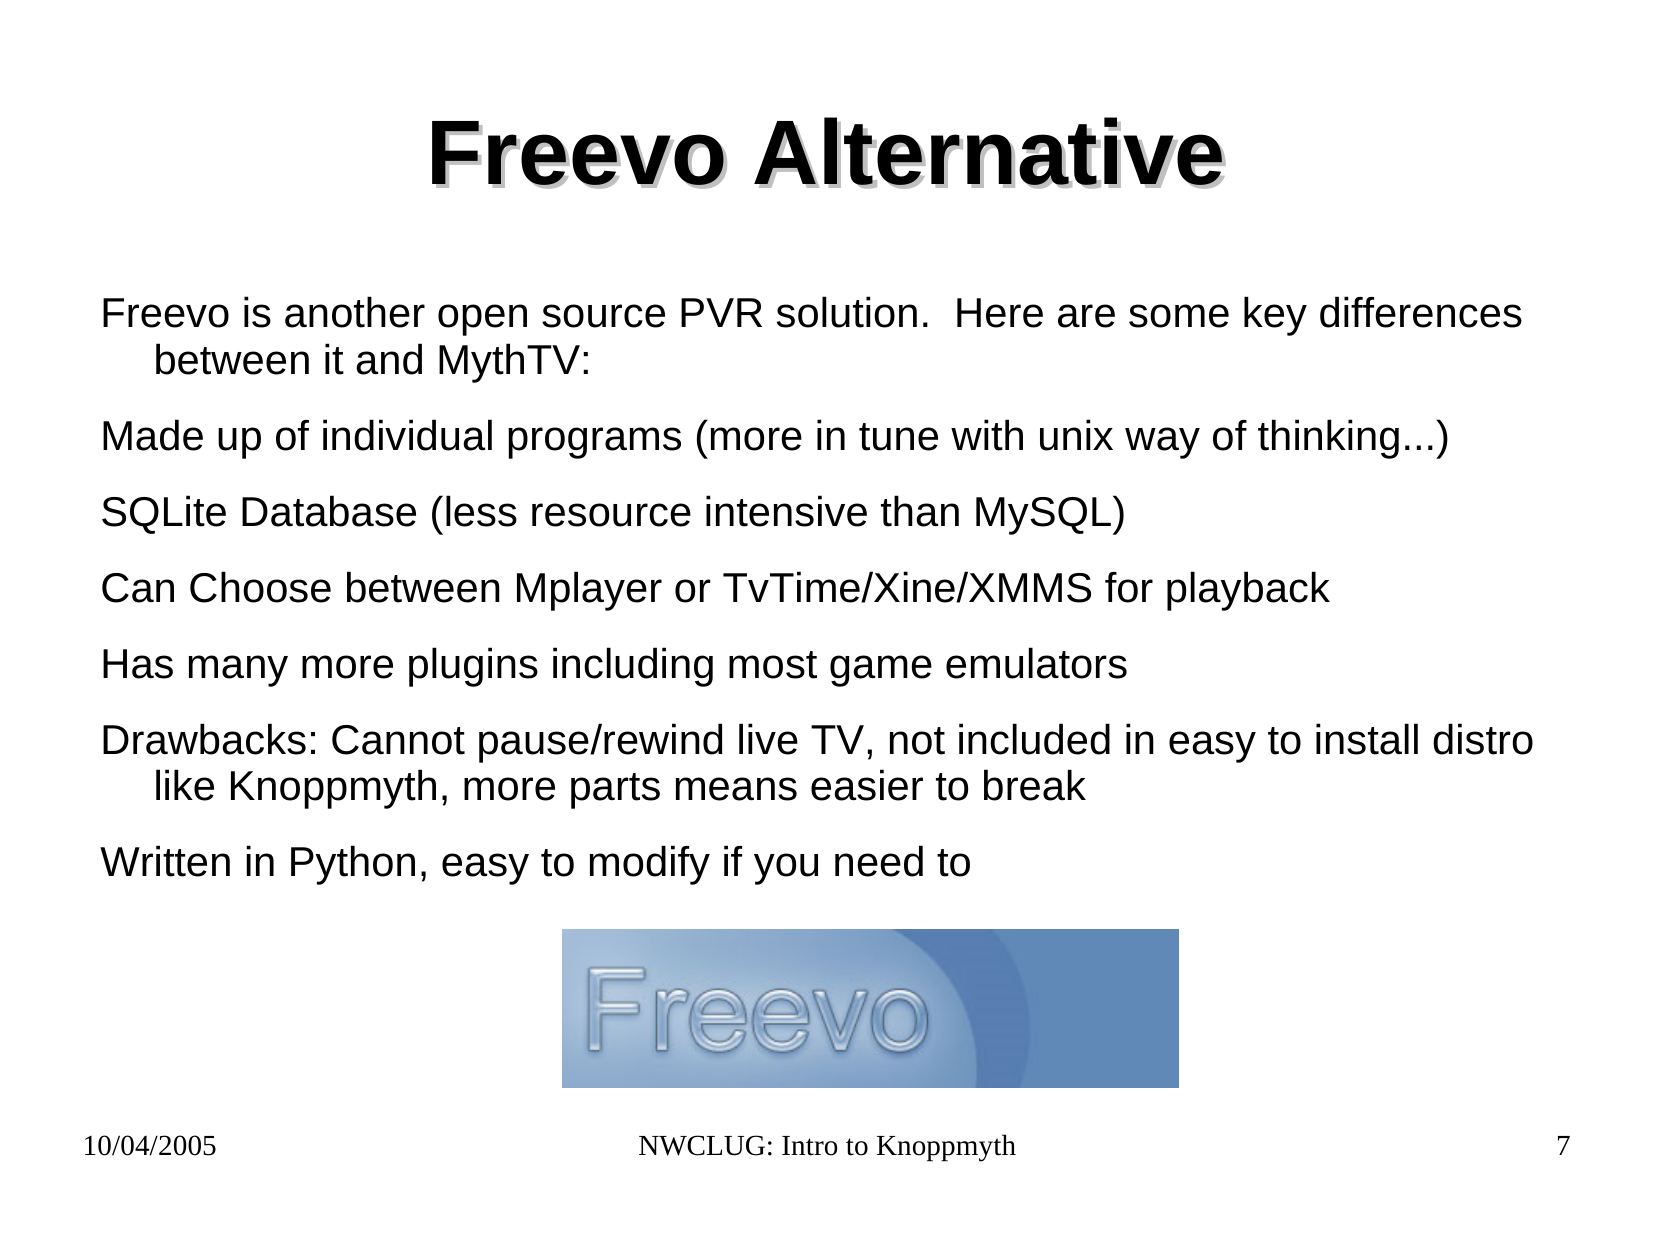

# Freevo Alternative
Freevo is another open source PVR solution. Here are some key differences between it and MythTV:
Made up of individual programs (more in tune with unix way of thinking...)
SQLite Database (less resource intensive than MySQL)
Can Choose between Mplayer or TvTime/Xine/XMMS for playback
Has many more plugins including most game emulators
Drawbacks: Cannot pause/rewind live TV, not included in easy to install distro like Knoppmyth, more parts means easier to break
Written in Python, easy to modify if you need to
10/04/2005
NWCLUG: Intro to Knoppmyth
7